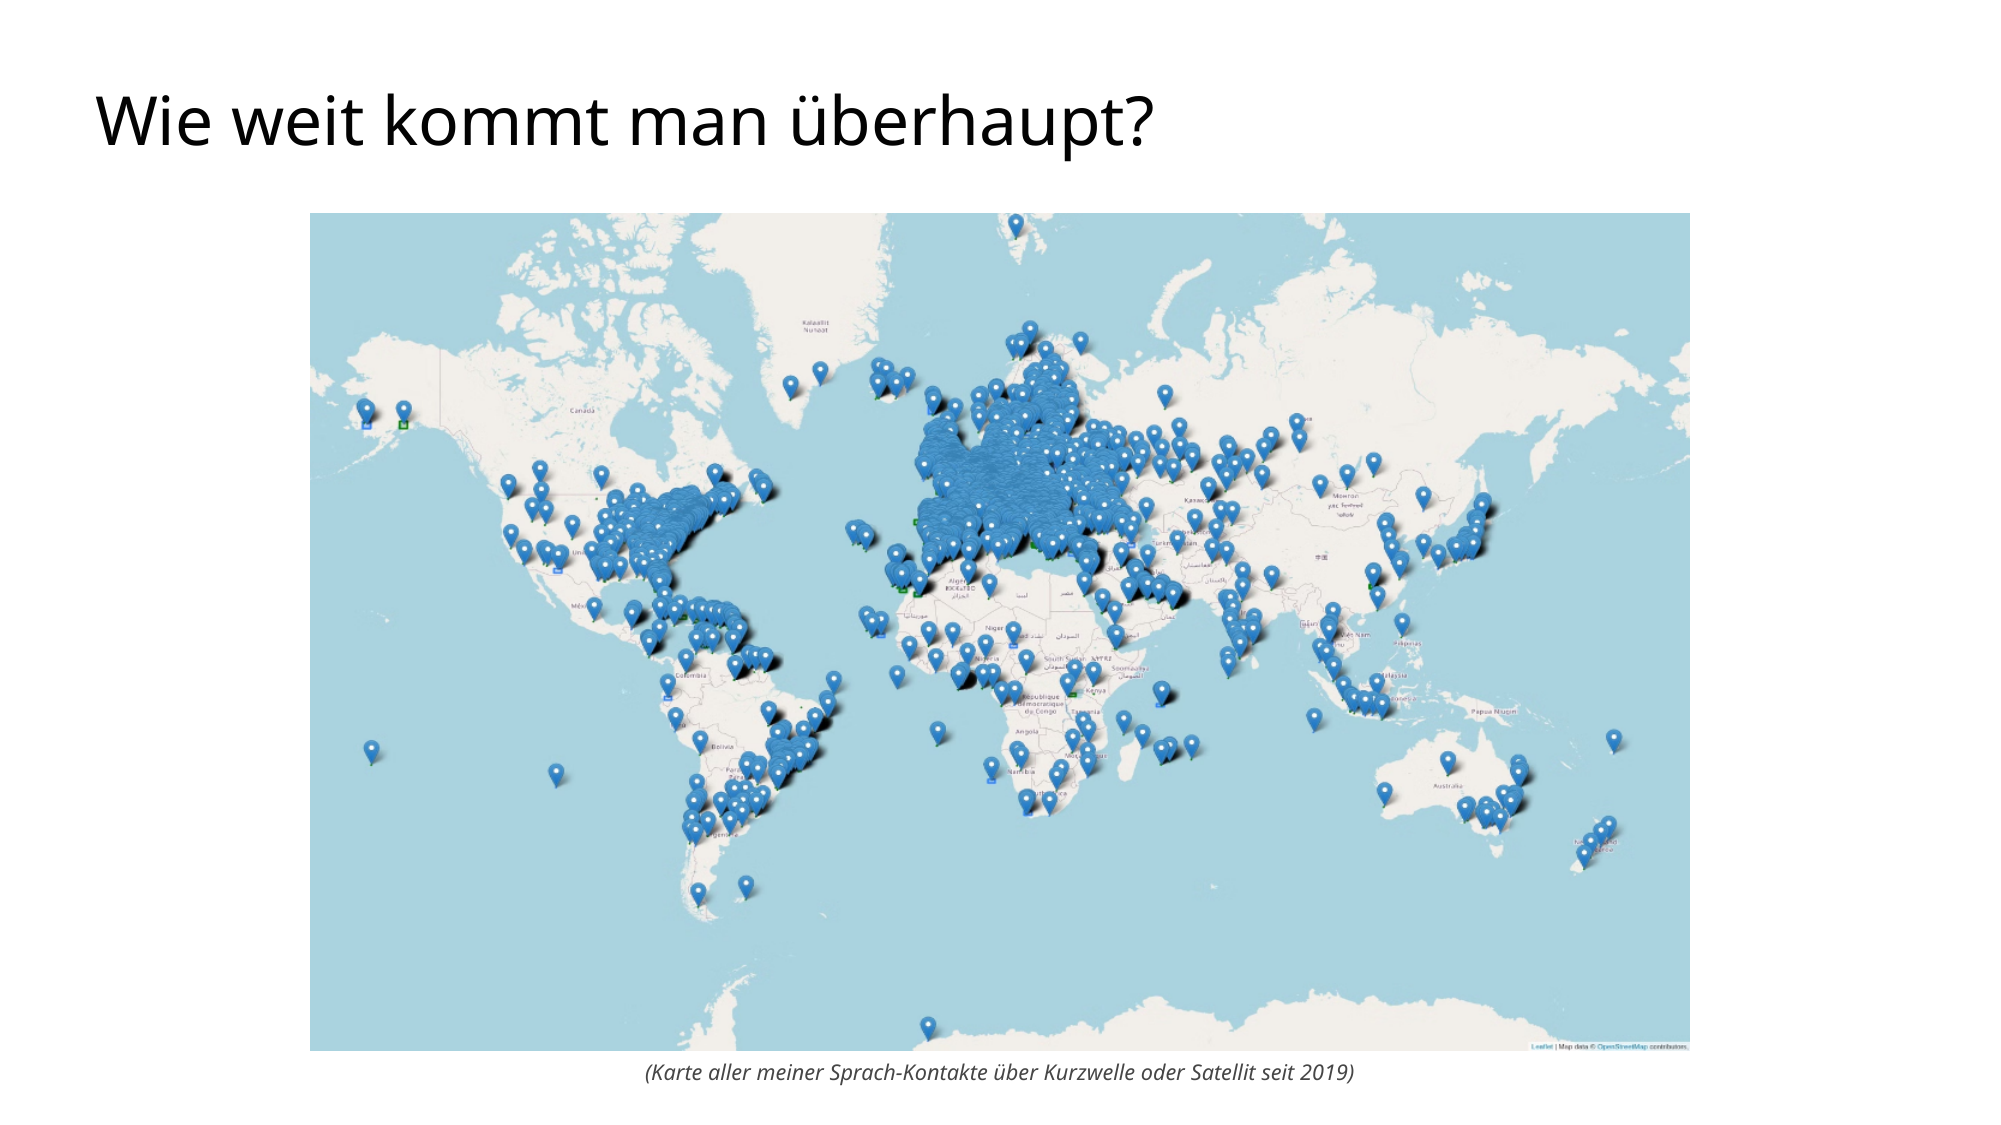

Wie weit kommt man überhaupt?
(Karte aller meiner Sprach-Kontakte über Kurzwelle oder Satellit seit 2019)